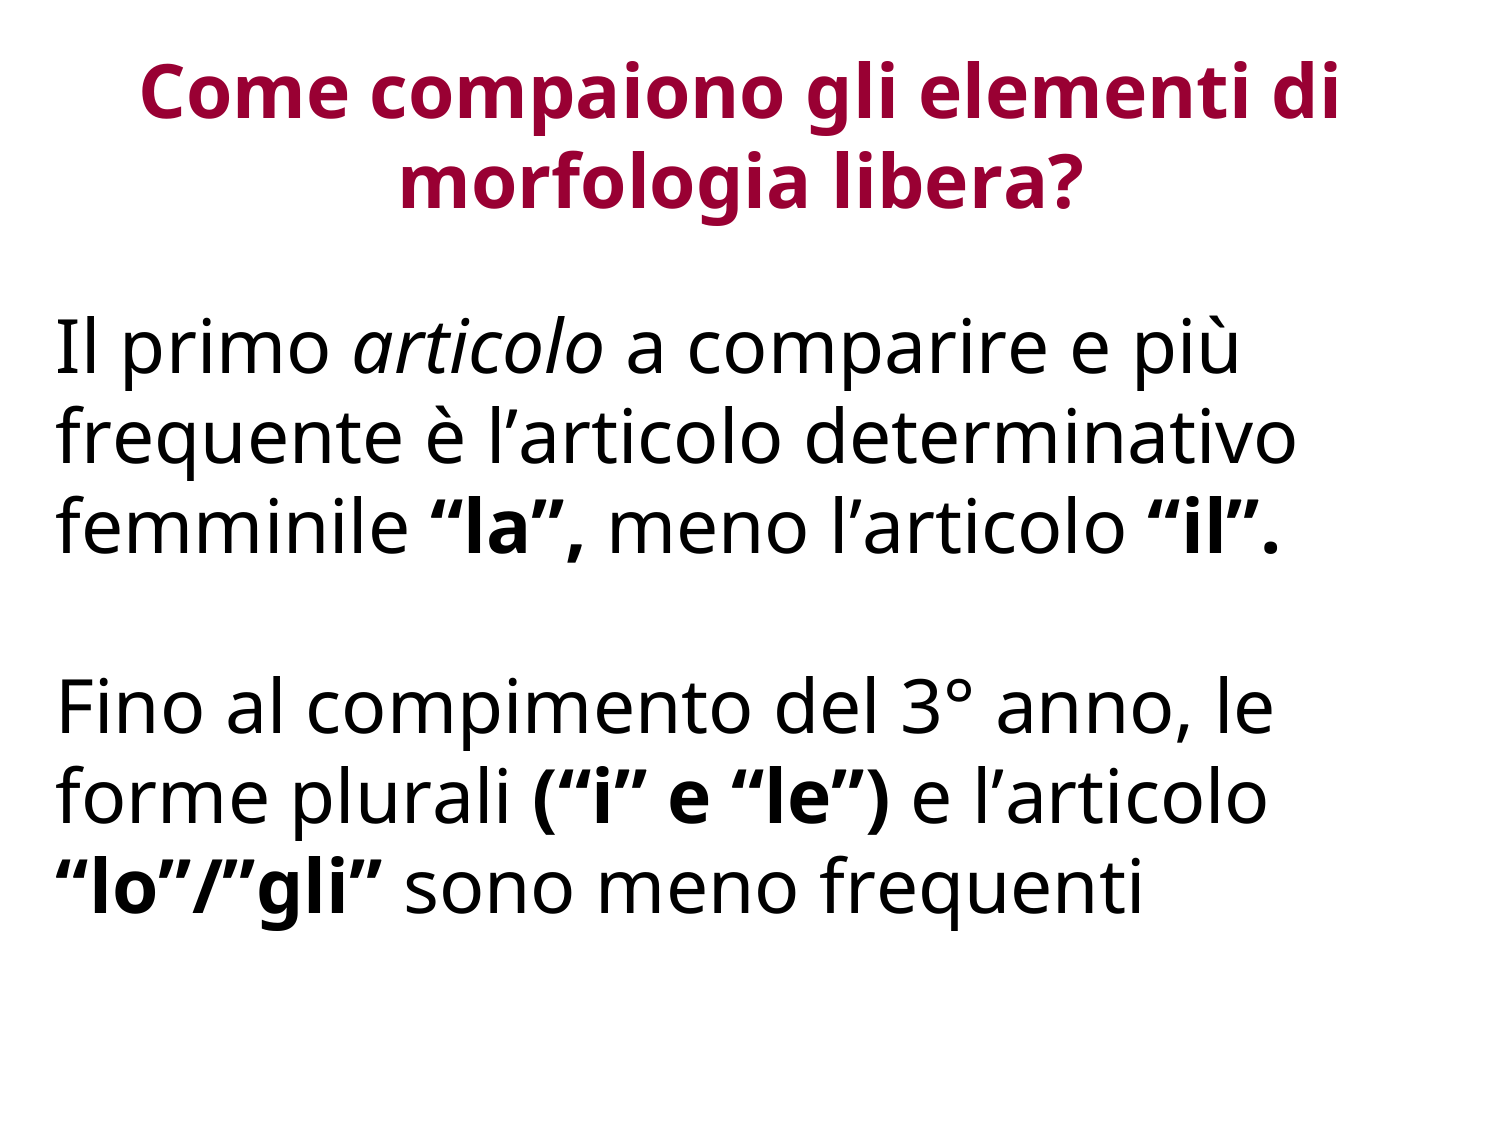

# Come compaiono gli elementi di morfologia libera?
Il primo articolo a comparire e più frequente è l’articolo determinativo femminile “la”, meno l’articolo “il”.
Fino al compimento del 3° anno, le forme plurali (“i” e “le”) e l’articolo “lo”/”gli” sono meno frequenti